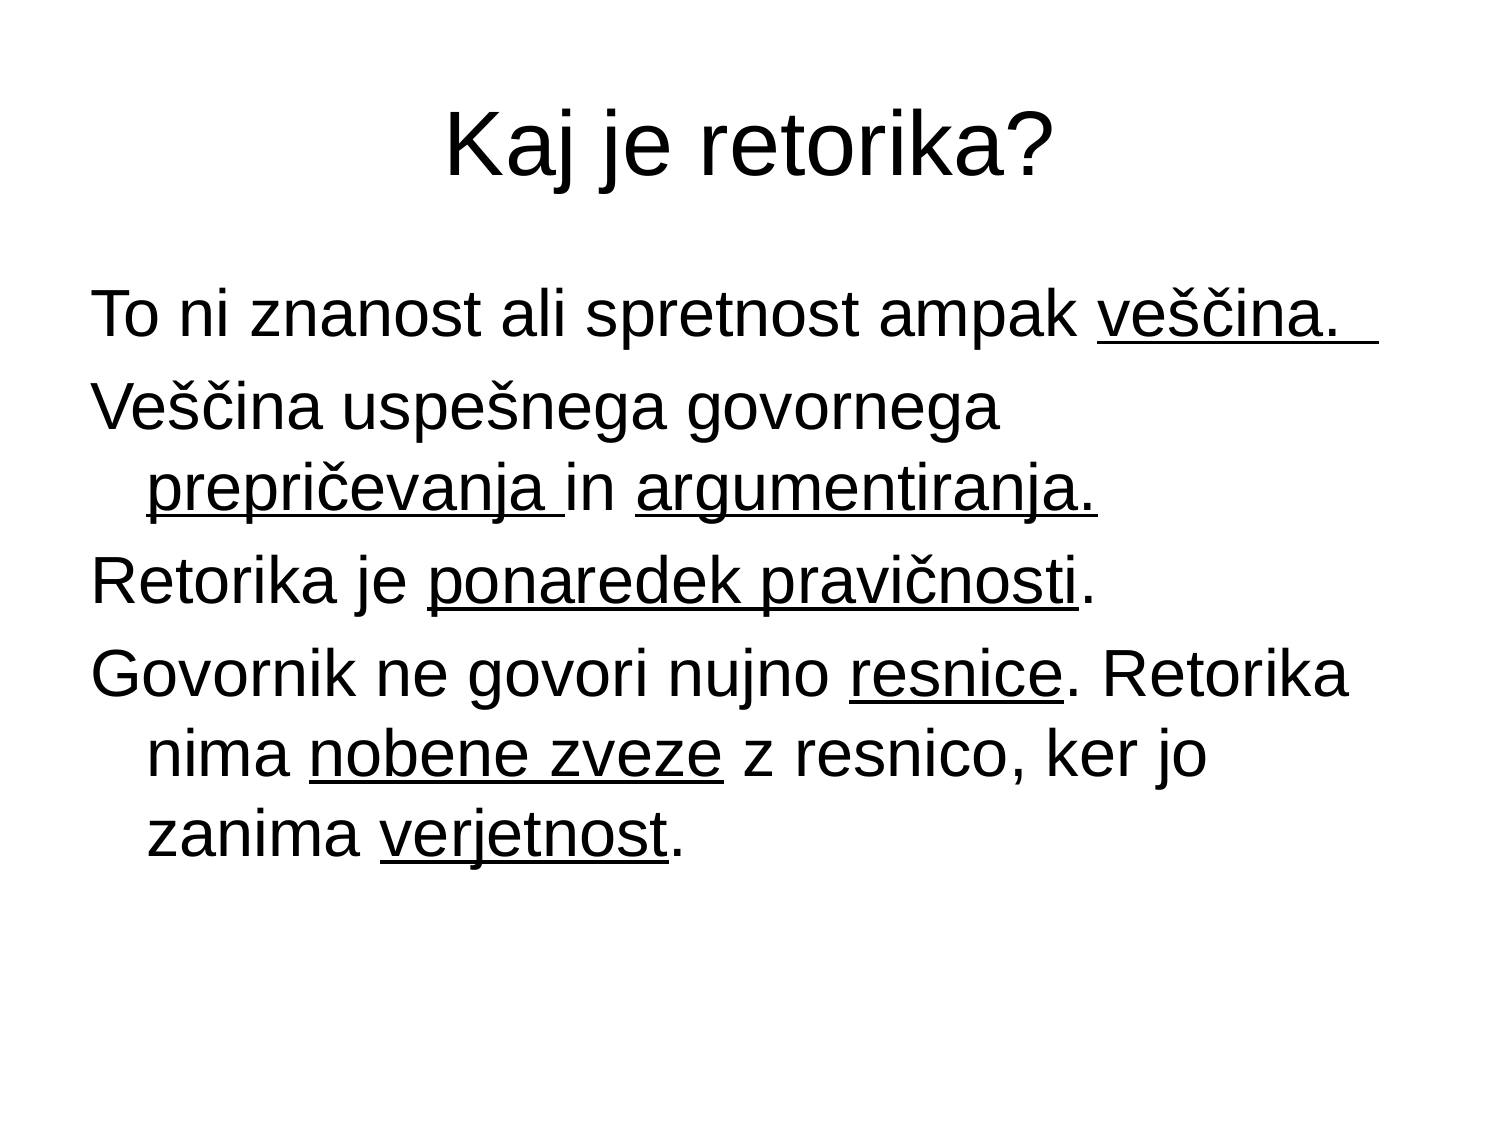

# Kaj je retorika?
To ni znanost ali spretnost ampak veščina.
Veščina uspešnega govornega prepričevanja in argumentiranja.
Retorika je ponaredek pravičnosti.
Govornik ne govori nujno resnice. Retorika nima nobene zveze z resnico, ker jo zanima verjetnost.